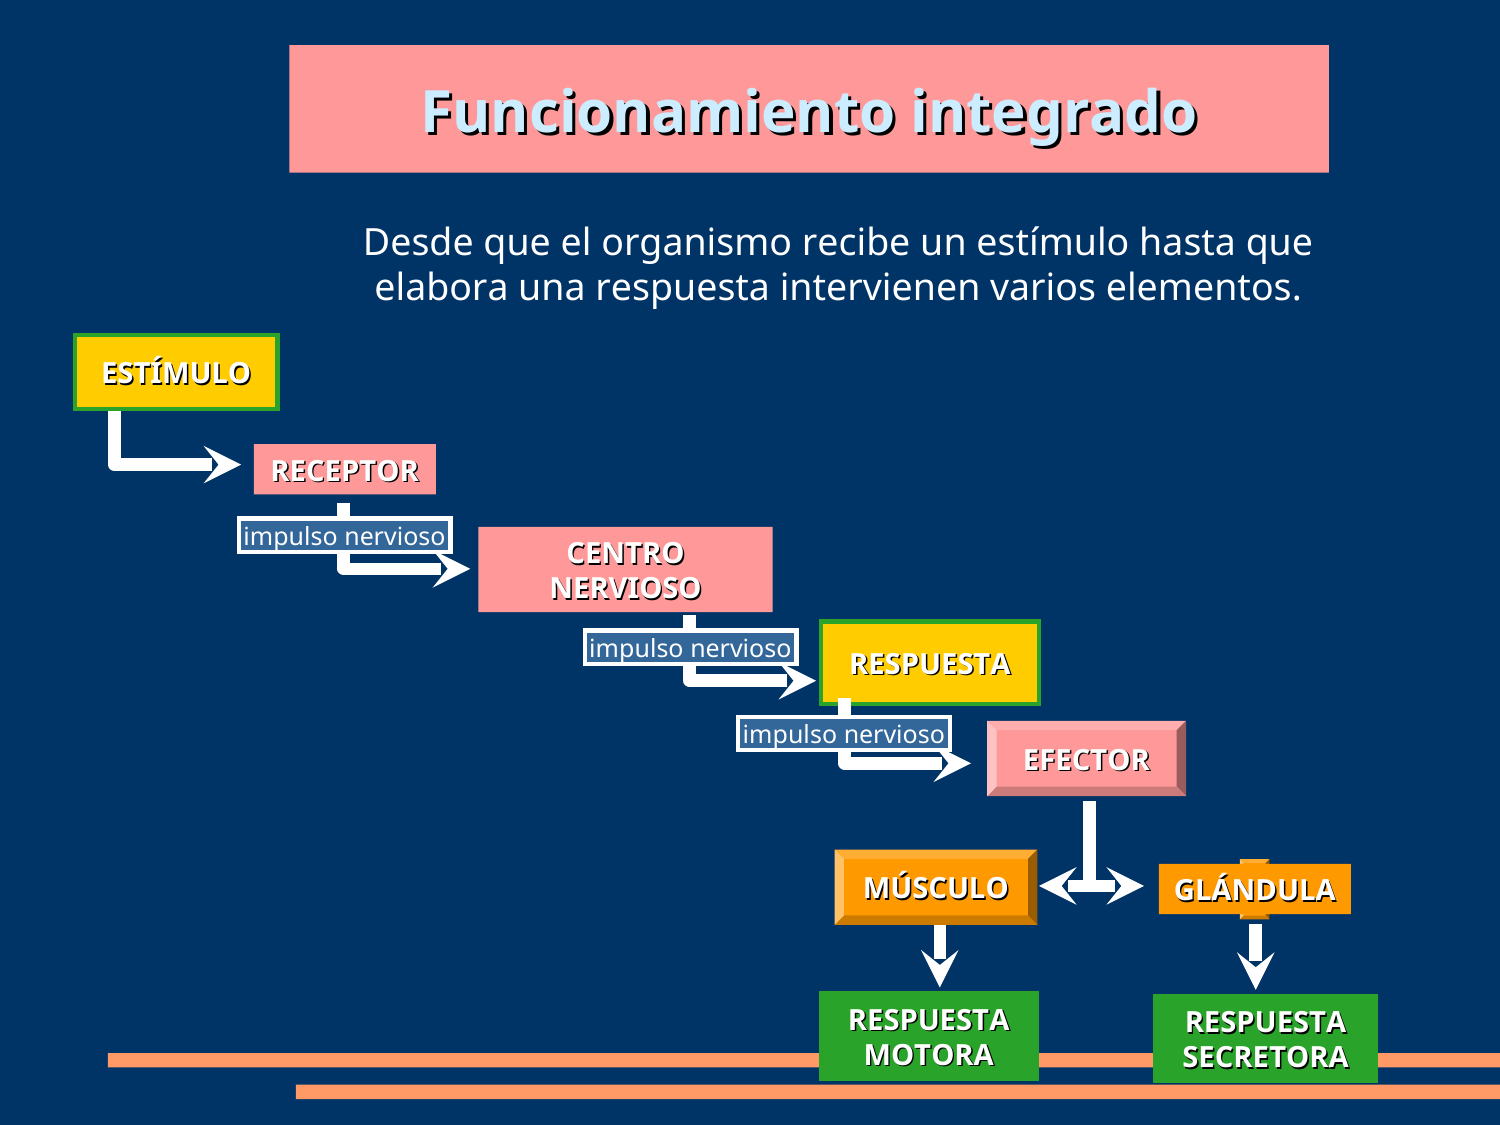

Funcionamiento integrado
Desde que el organismo recibe un estímulo hasta que elabora una respuesta intervienen varios elementos.
ESTÍMULO
RECEPTOR
impulso nervioso
CENTRO NERVIOSO
impulso nervioso
RESPUESTA
impulso nervioso
EFECTOR
MÚSCULO
GLÁNDULA
RESPUESTA MOTORA
RESPUESTA SECRETORA